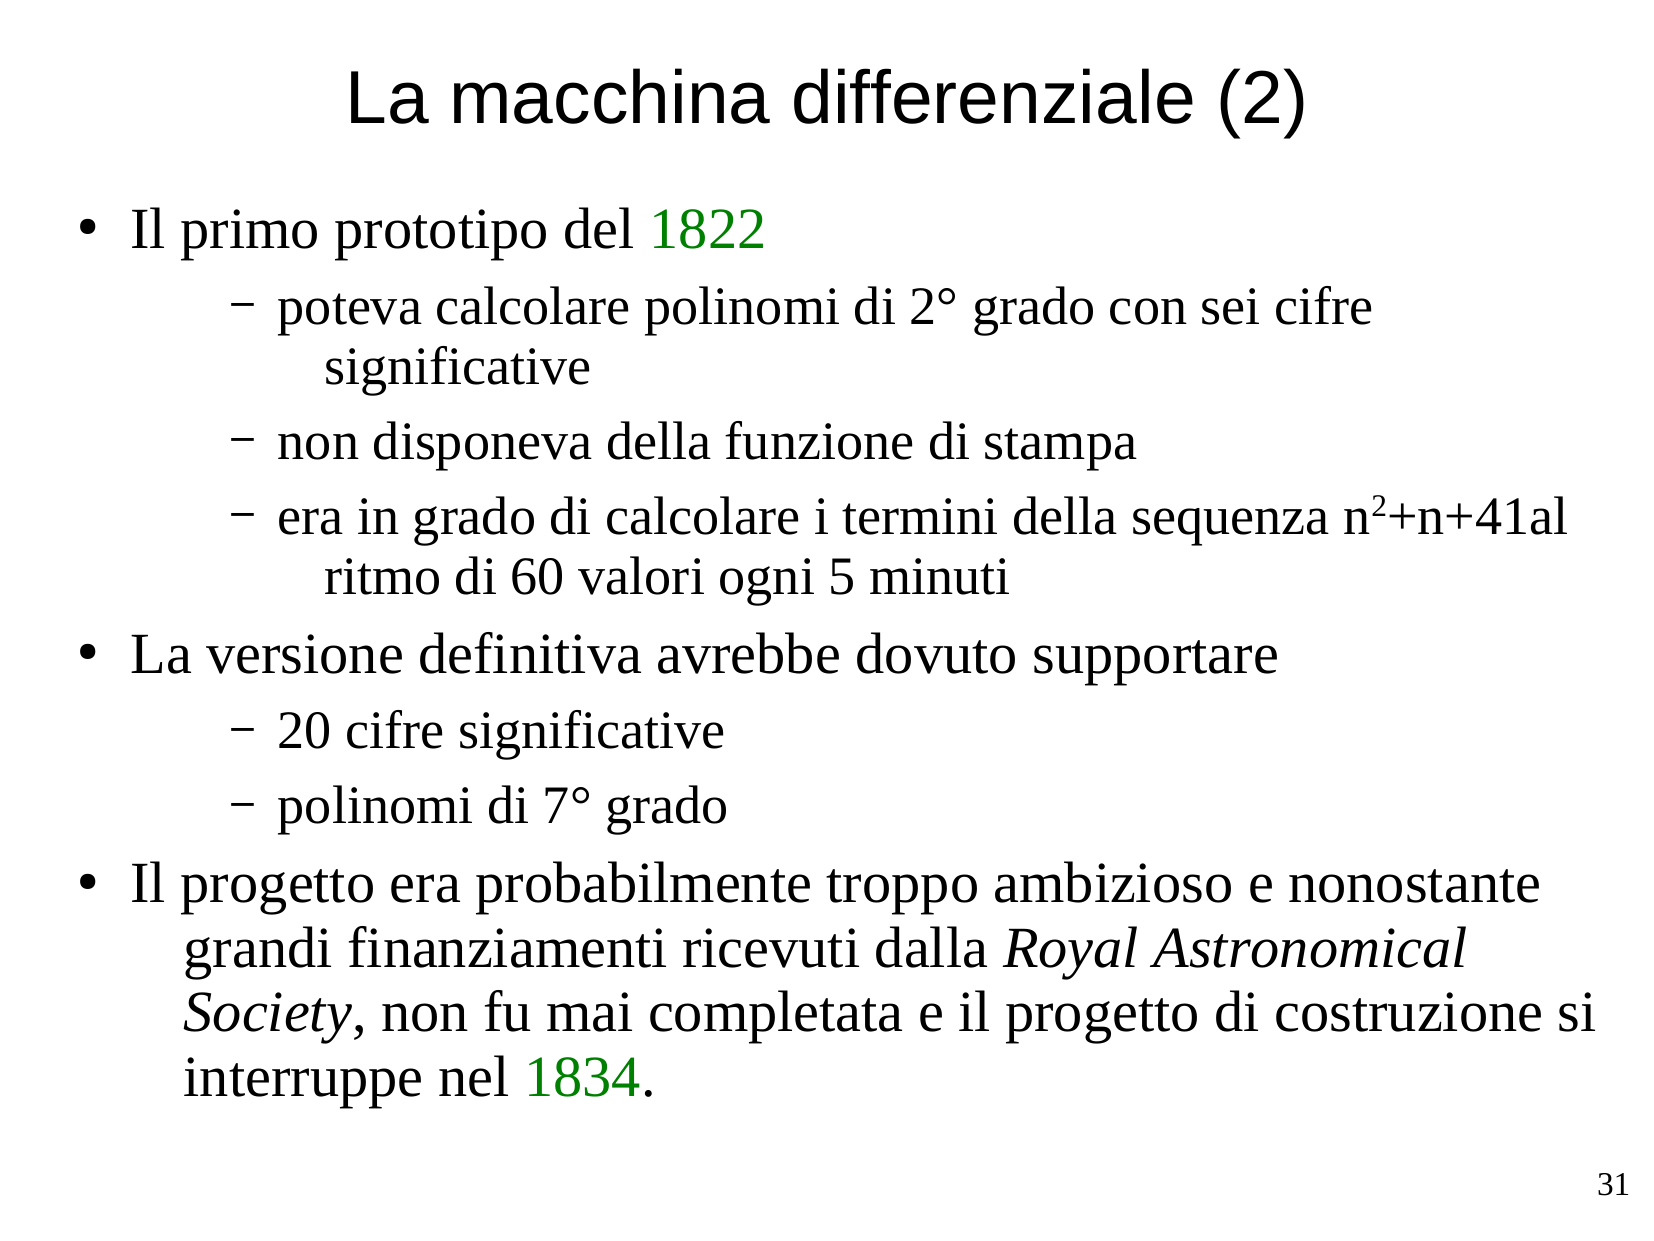

# La macchina differenziale (2)
Il primo prototipo del 1822
poteva calcolare polinomi di 2° grado con sei cifre significative
non disponeva della funzione di stampa
era in grado di calcolare i termini della sequenza n2+n+41al ritmo di 60 valori ogni 5 minuti
La versione definitiva avrebbe dovuto supportare
20 cifre significative
polinomi di 7° grado
Il progetto era probabilmente troppo ambizioso e nonostante grandi finanziamenti ricevuti dalla Royal Astronomical Society, non fu mai completata e il progetto di costruzione si interruppe nel 1834.